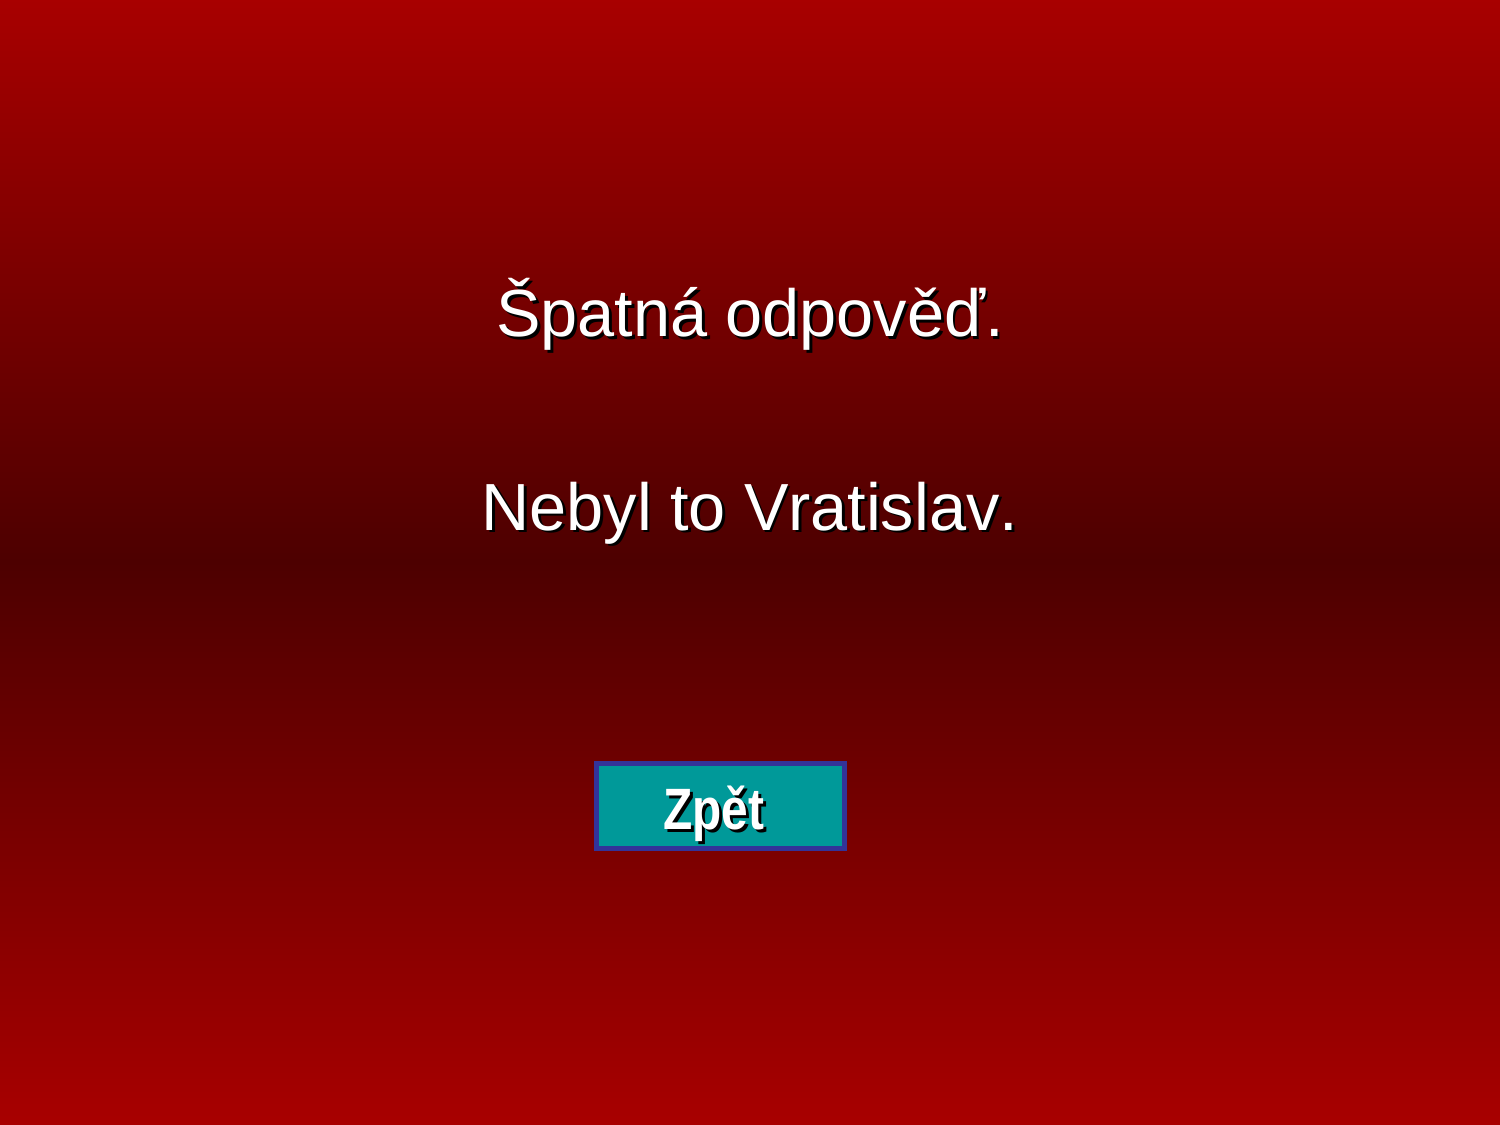

#
Špatná odpověď.
Nebyl to Vratislav.
Zpět